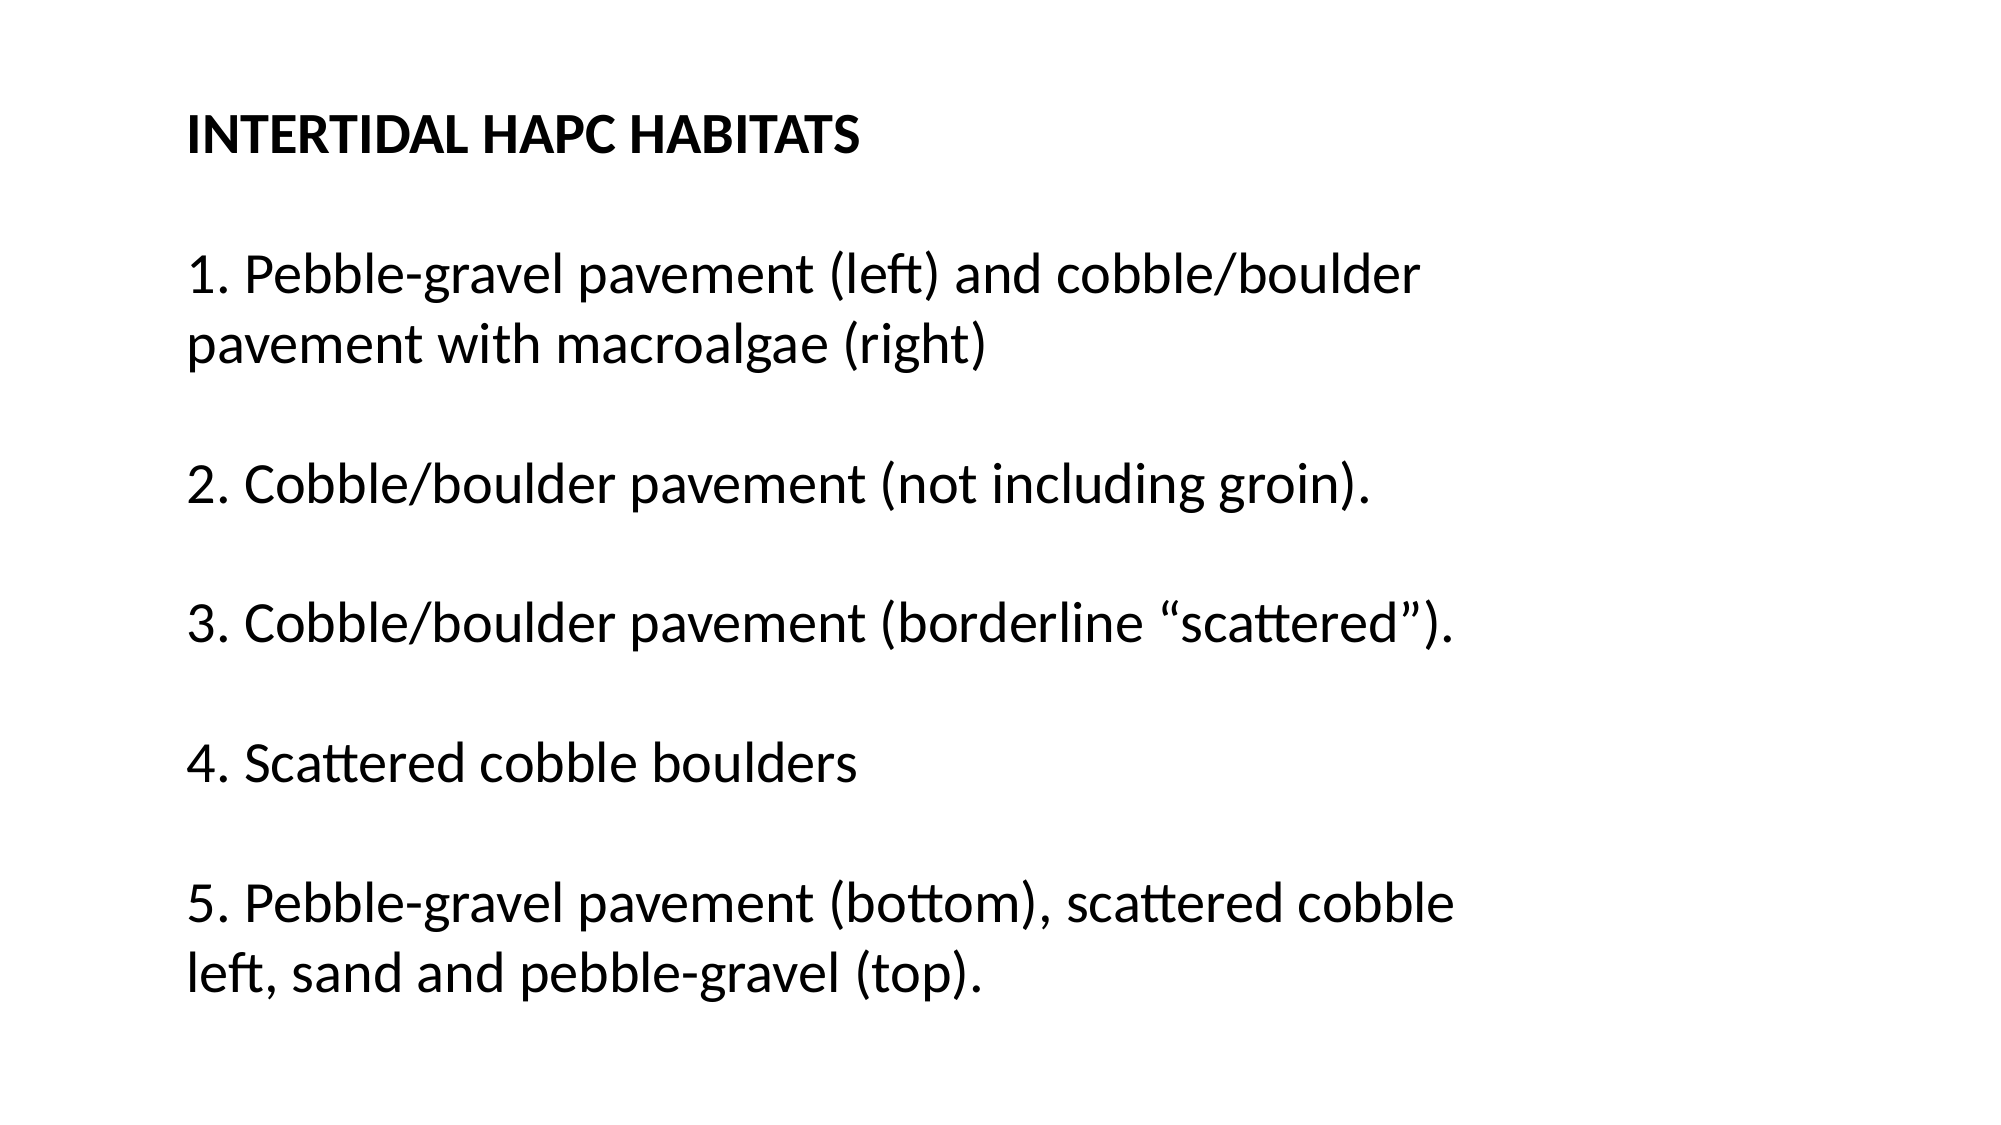

INTERTIDAL HAPC HABITATS
1. Pebble-gravel pavement (left) and cobble/boulder pavement with macroalgae (right)
2. Cobble/boulder pavement (not including groin).
3. Cobble/boulder pavement (borderline “scattered”).
4. Scattered cobble boulders
5. Pebble-gravel pavement (bottom), scattered cobble left, sand and pebble-gravel (top).